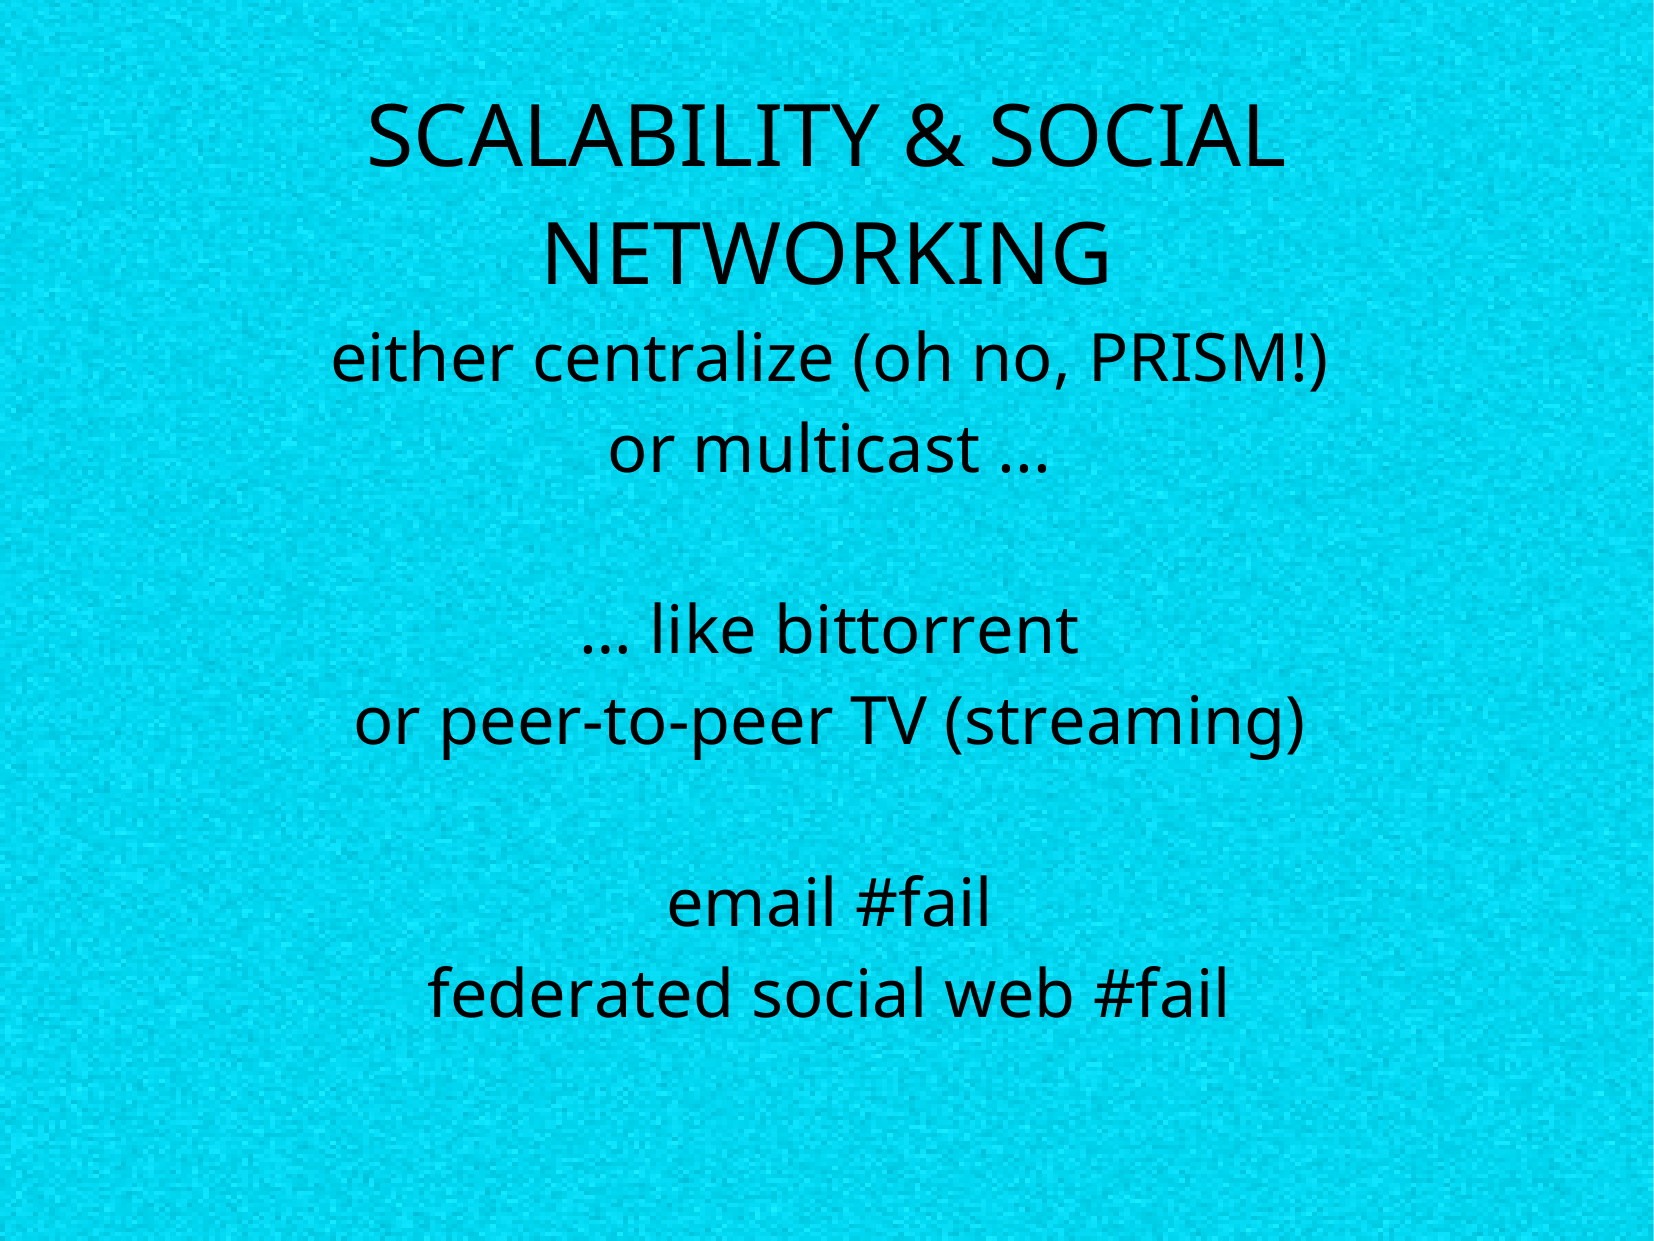

# SCALABILITY & SOCIAL NETWORKING
either centralize (oh no, PRISM!)
or multicast ...
… like bittorrent
or peer-to-peer TV (streaming)
email #fail
federated social web #fail